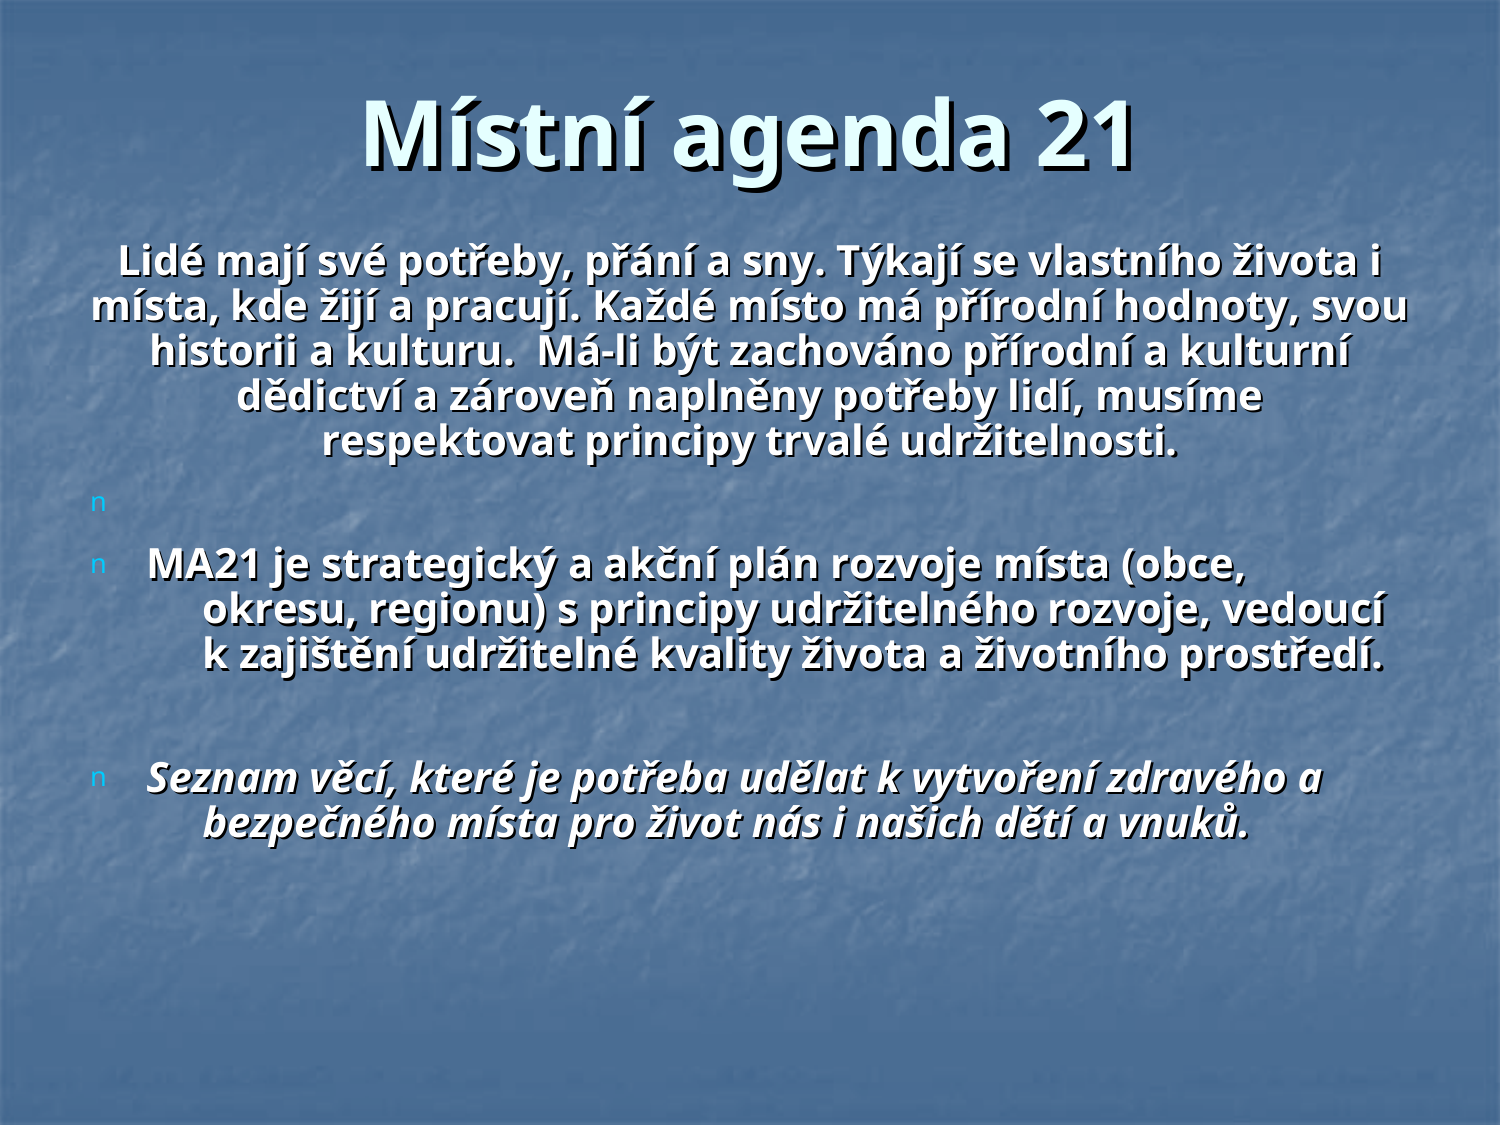

# Místní agenda 21
Lidé mají své potřeby, přání a sny. Týkají se vlastního života i místa, kde žijí a pracují. Každé místo má přírodní hodnoty, svou historii a kulturu. Má-li být zachováno přírodní a kulturní dědictví a zároveň naplněny potřeby lidí, musíme respektovat principy trvalé udržitelnosti.
MA21 je strategický a akční plán rozvoje místa (obce, okresu, regionu) s principy udržitelného rozvoje, vedoucí k zajištění udržitelné kvality života a životního prostředí.
Seznam věcí, které je potřeba udělat k vytvoření zdravého a bezpečného místa pro život nás i našich dětí a vnuků.